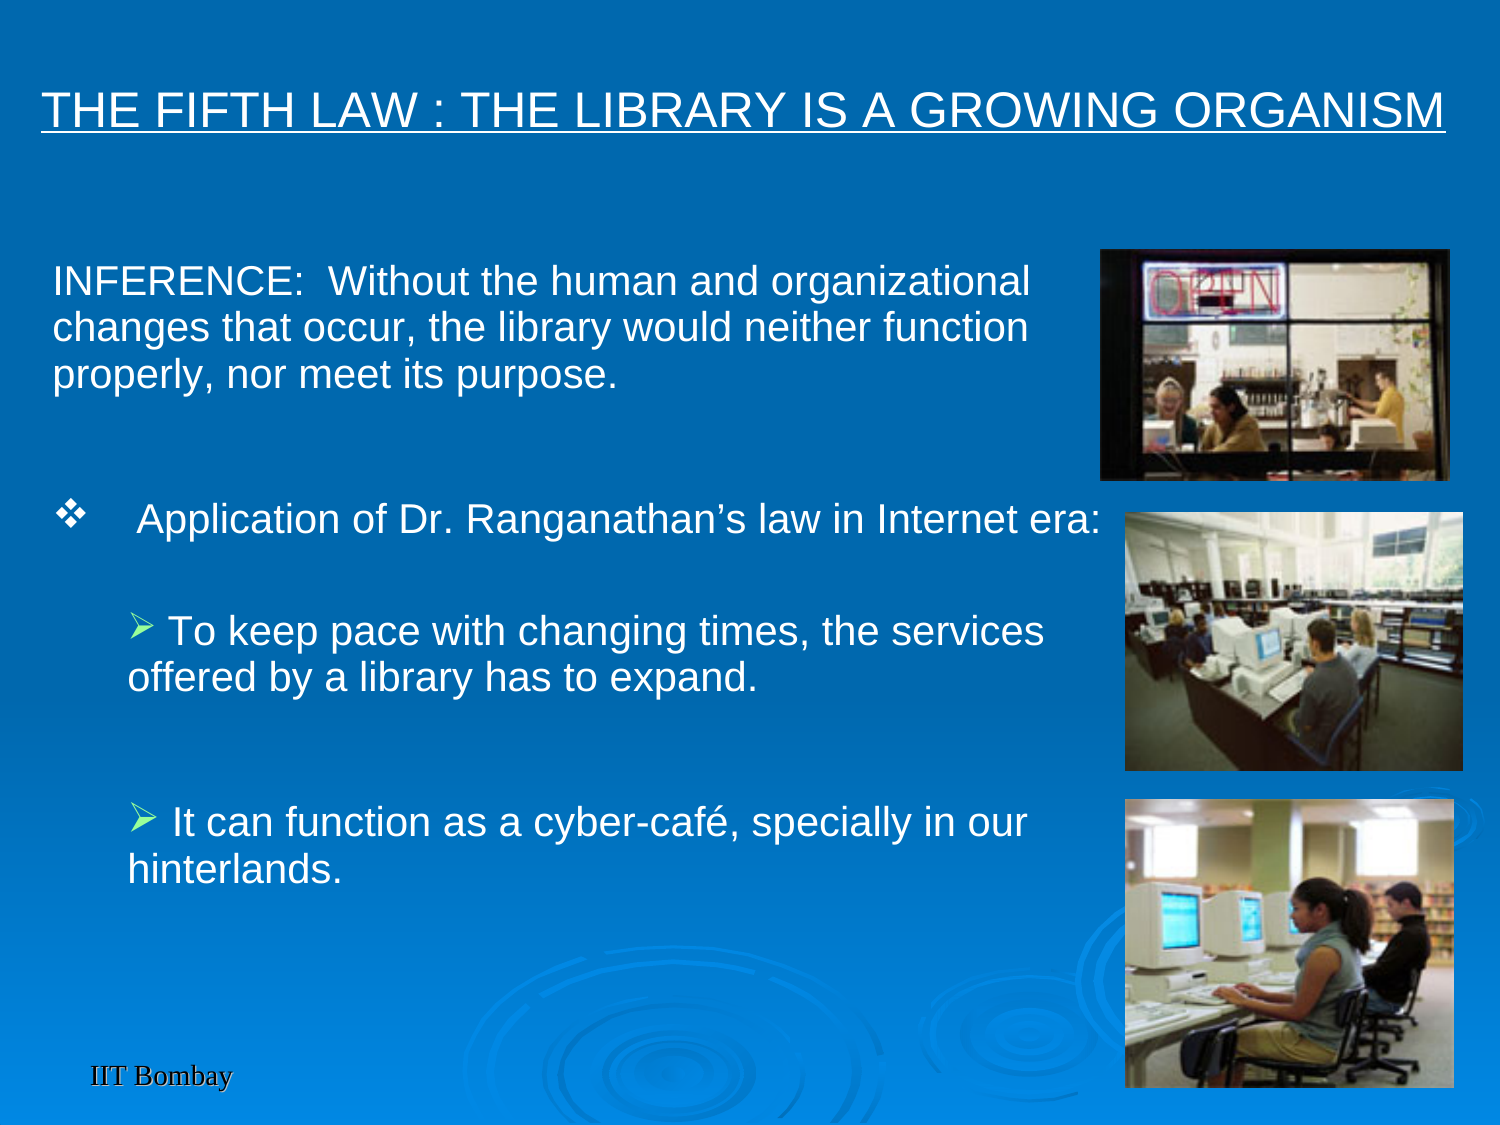

THE FIFTH LAW : THE LIBRARY IS A GROWING ORGANISM
INFERENCE: Without the human and organizational changes that occur, the library would neither function properly, nor meet its purpose.
 Application of Dr. Ranganathan’s law in Internet era:
 To keep pace with changing times, the services offered by a library has to expand.
 It can function as a cyber-café, specially in our hinterlands.
IIT Bombay
16